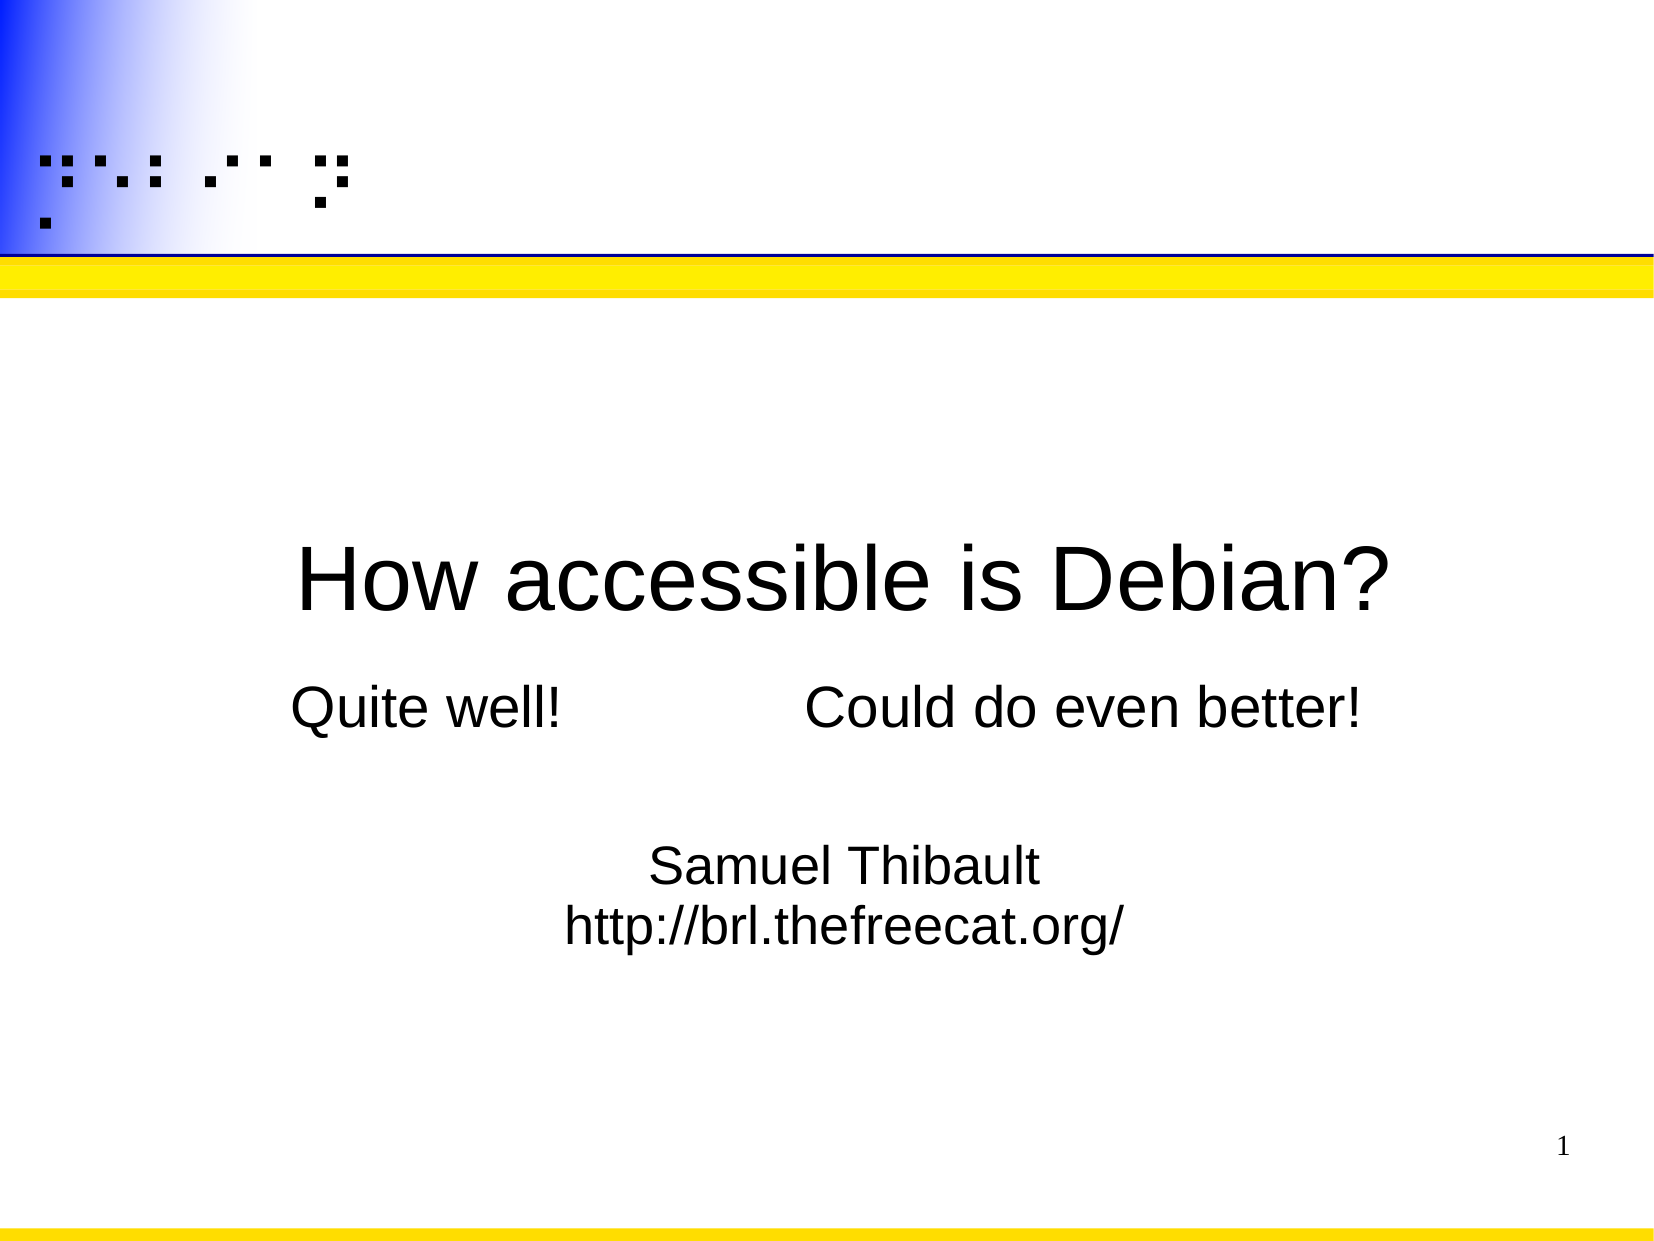

#
How accessible is Debian?
Samuel Thibault
http://brl.thefreecat.org/
Quite well!
Could do even better!
1